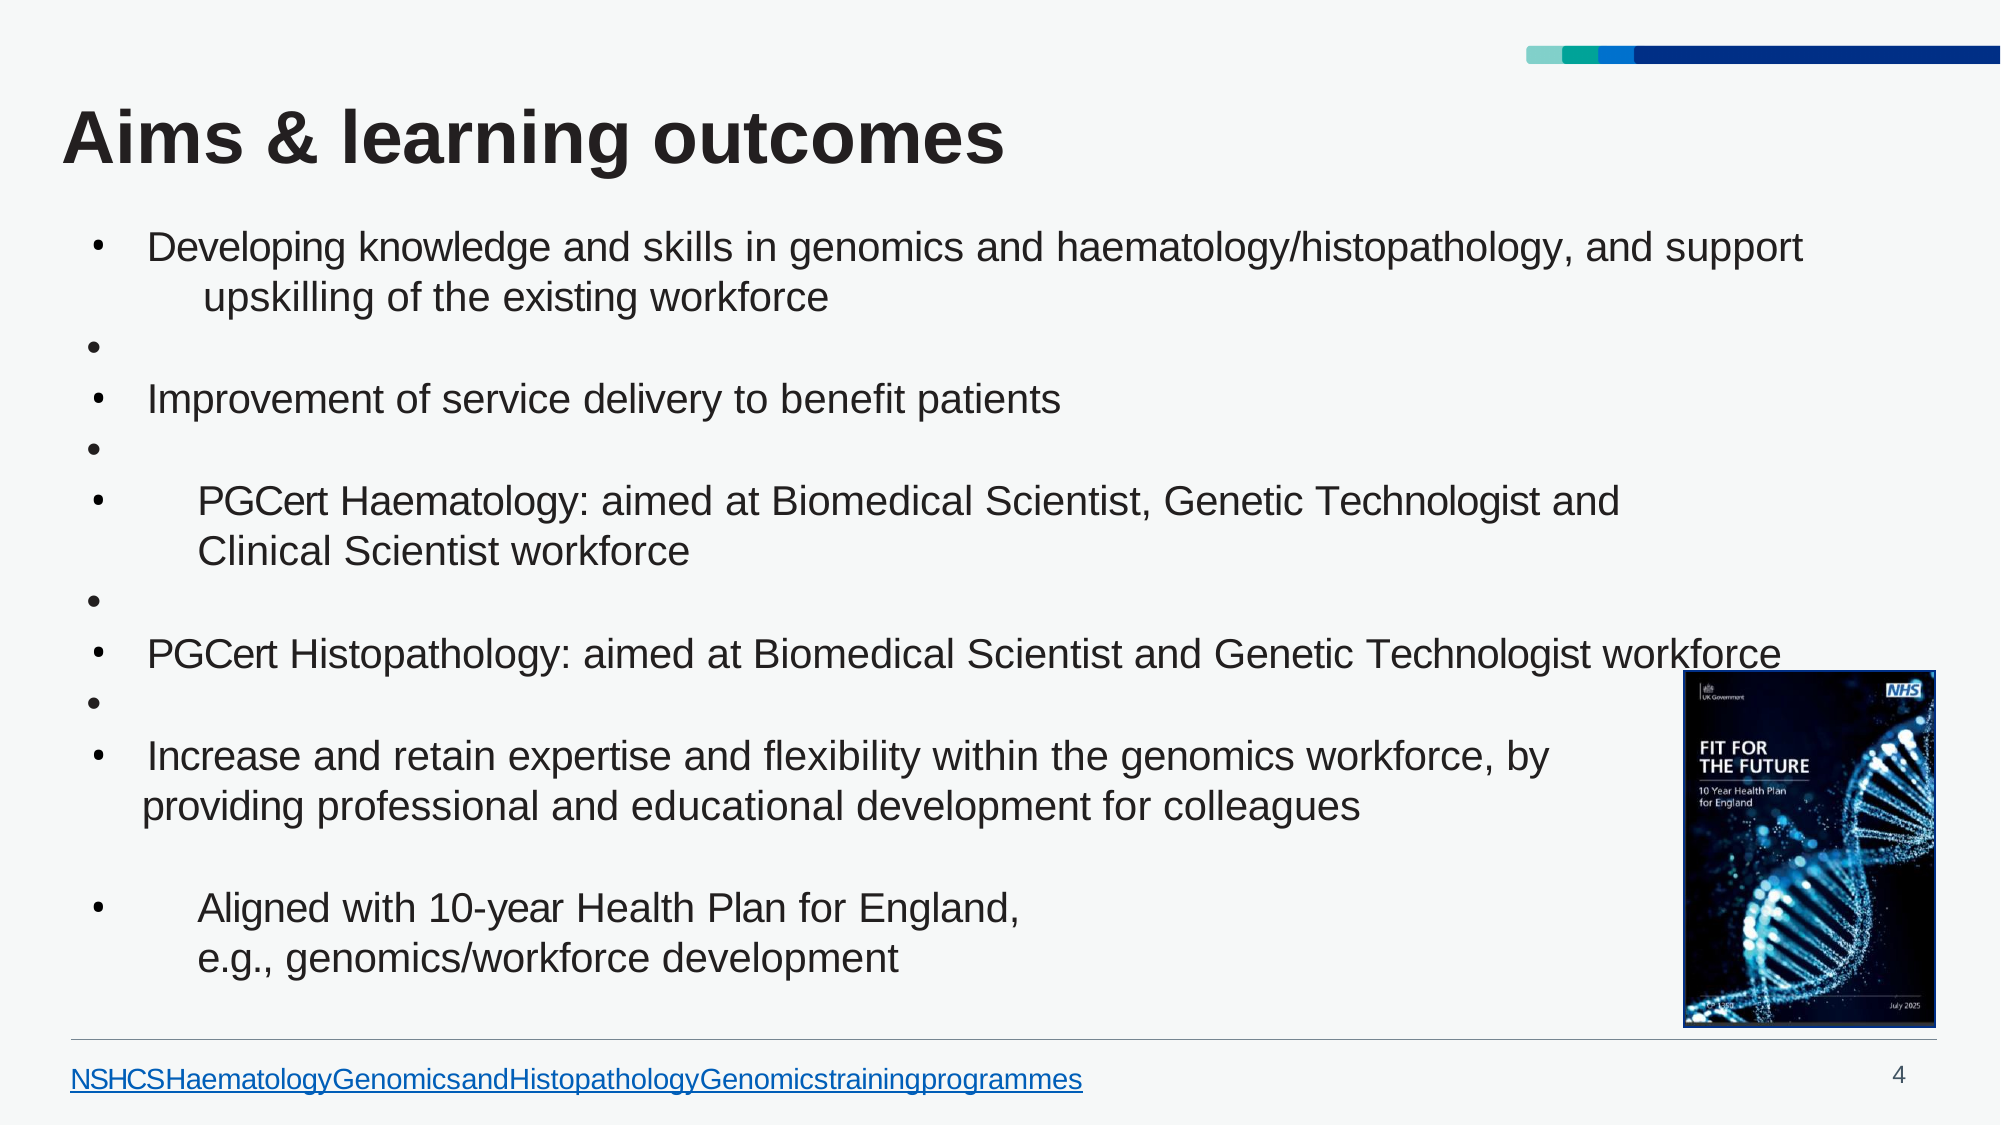

# Aims & learning outcomes
Developing knowledge and skills in genomics and haematology/histopathology, and support upskilling of the existing workforce
Improvement of service delivery to benefit patients
	PGCert Haematology: aimed at Biomedical Scientist, Genetic Technologist and Clinical Scientist workforce
PGCert Histopathology: aimed at Biomedical Scientist and Genetic Technologist workforce
Increase and retain expertise and flexibility within the genomics workforce, by
providing professional and educational development for colleagues
	Aligned with 10-year Health Plan for England, e.g., genomics/workforce development
NSHCSHaematologyGenomicsandHistopathologyGenomicstrainingprogrammes